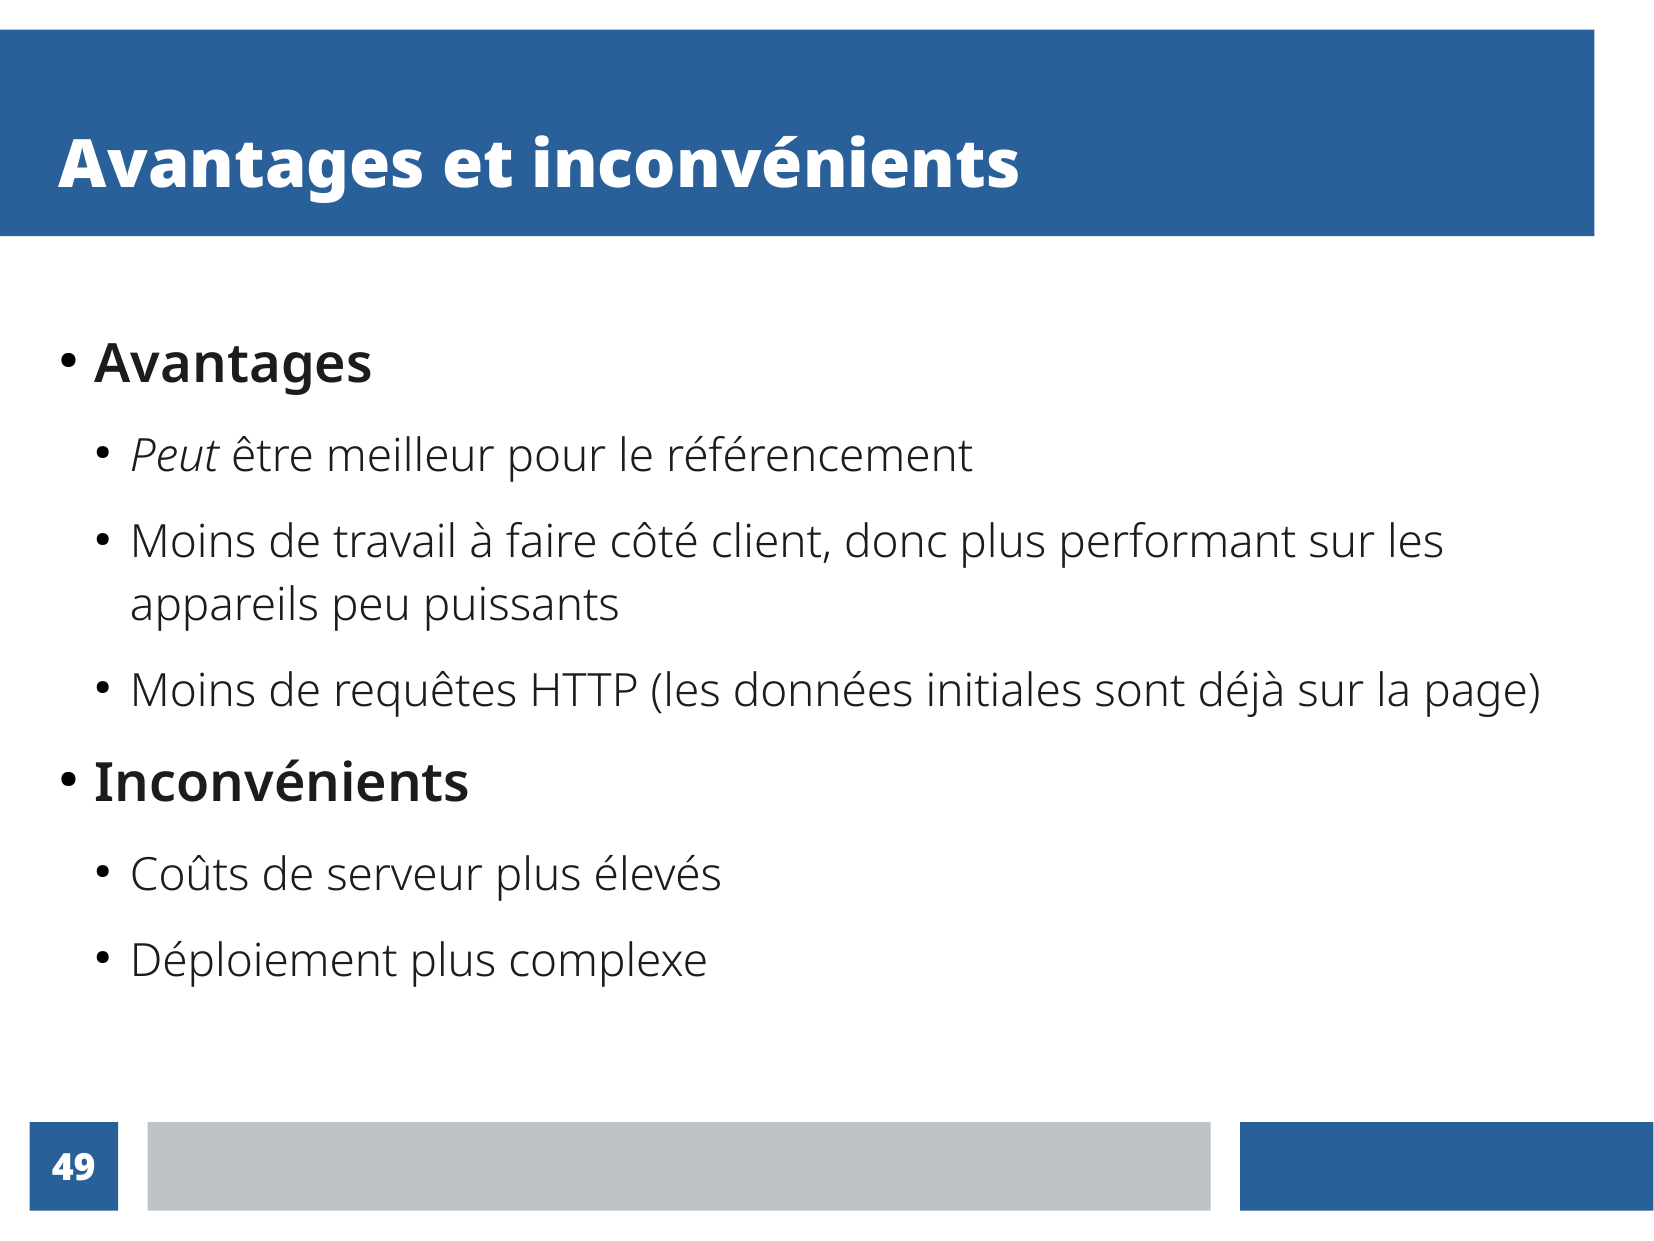

# Avantages et inconvénients
Avantages
Peut être meilleur pour le référencement
Moins de travail à faire côté client, donc plus performant sur les appareils peu puissants
Moins de requêtes HTTP (les données initiales sont déjà sur la page)
Inconvénients
Coûts de serveur plus élevés
Déploiement plus complexe
49